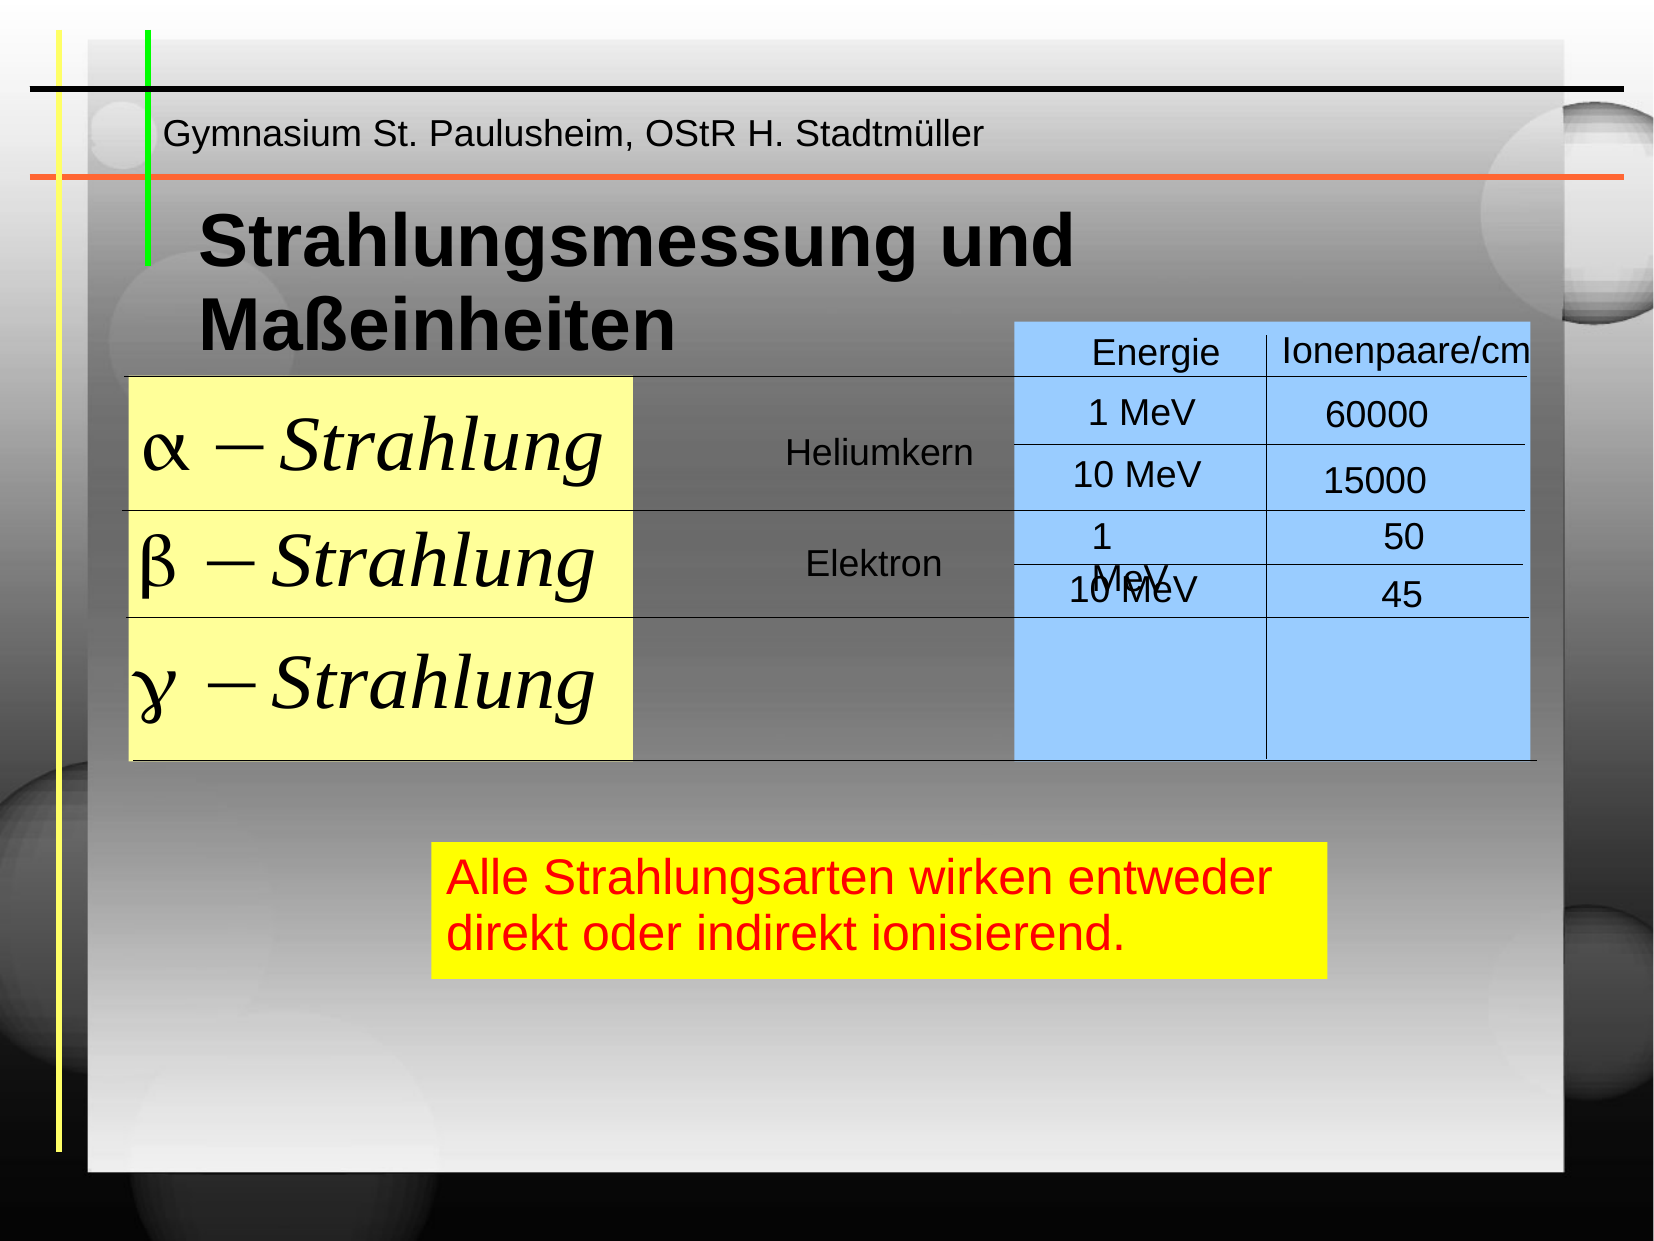

Gymnasium St. Paulusheim, OStR H. Stadtmüller
Strahlungsmessung und Maßeinheiten
Ionenpaare/cm
Energie
1 MeV
10 MeV
1 MeV
10 MeV
60000
Heliumkern
15000
50
Elektron
45
Alle Strahlungsarten wirken entweder
direkt oder indirekt ionisierend.